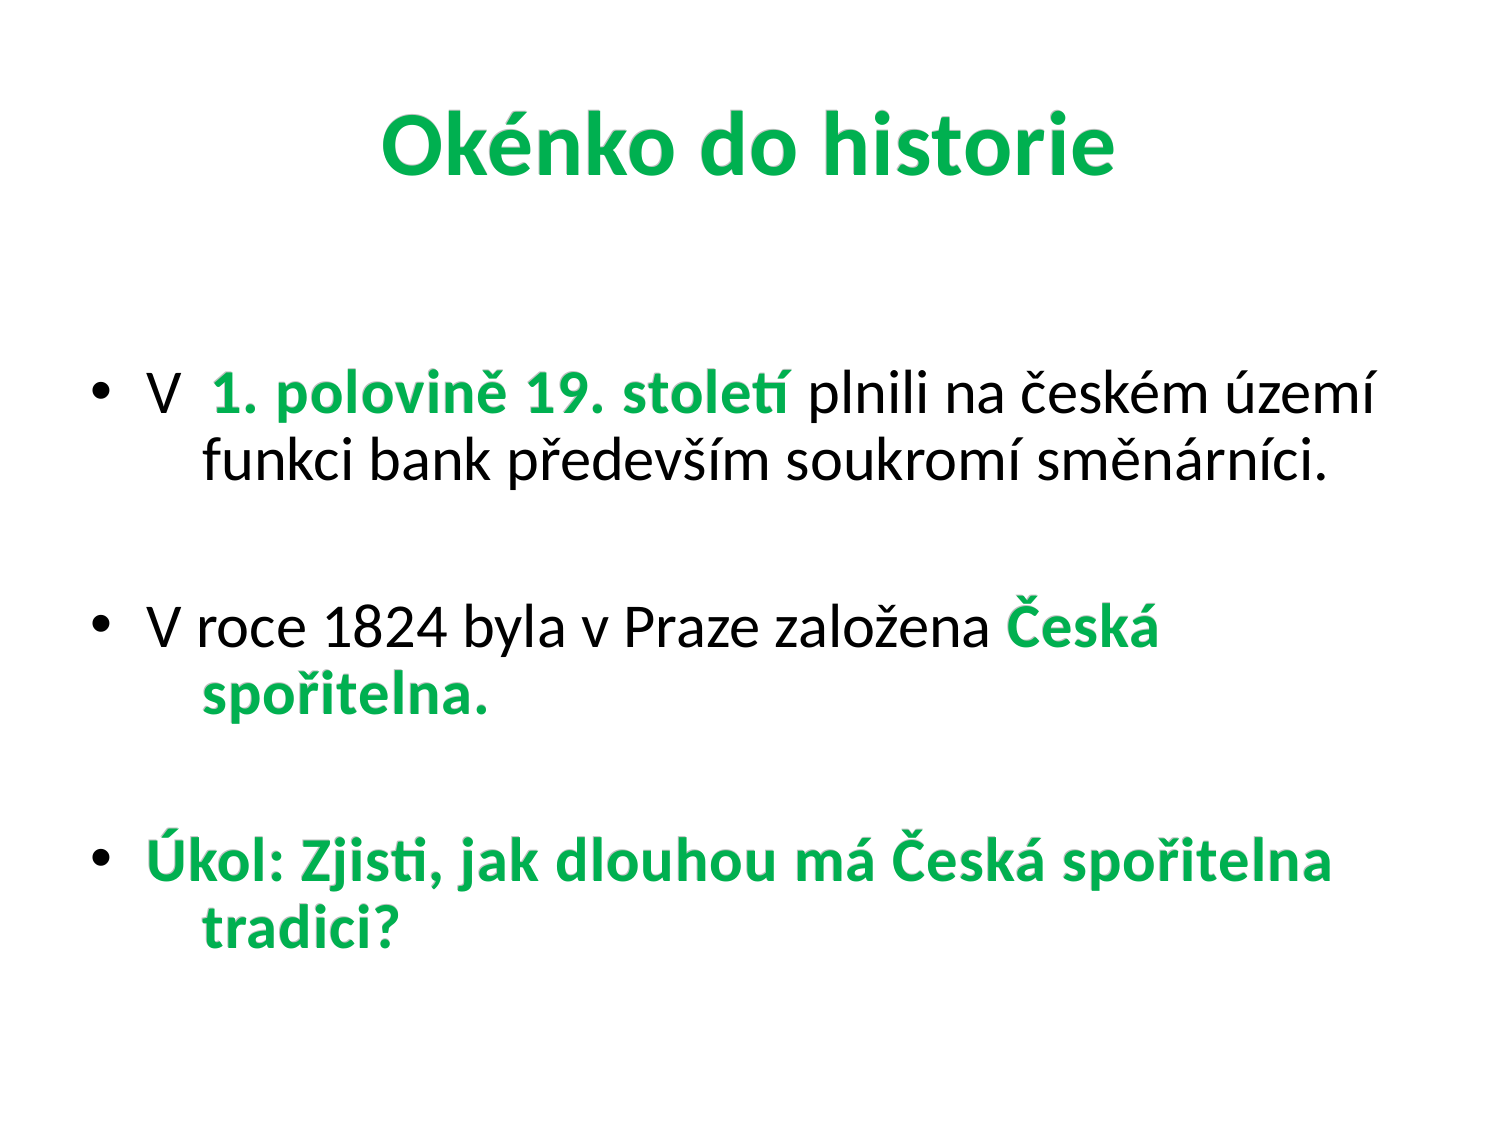

# Okénko do historie
V  1. polovině 19. století plnili na českém území funkci bank především soukromí směnárníci.
V roce 1824 byla v Praze založena Česká spořitelna.
Úkol: Zjisti, jak dlouhou má Česká spořitelna tradici?